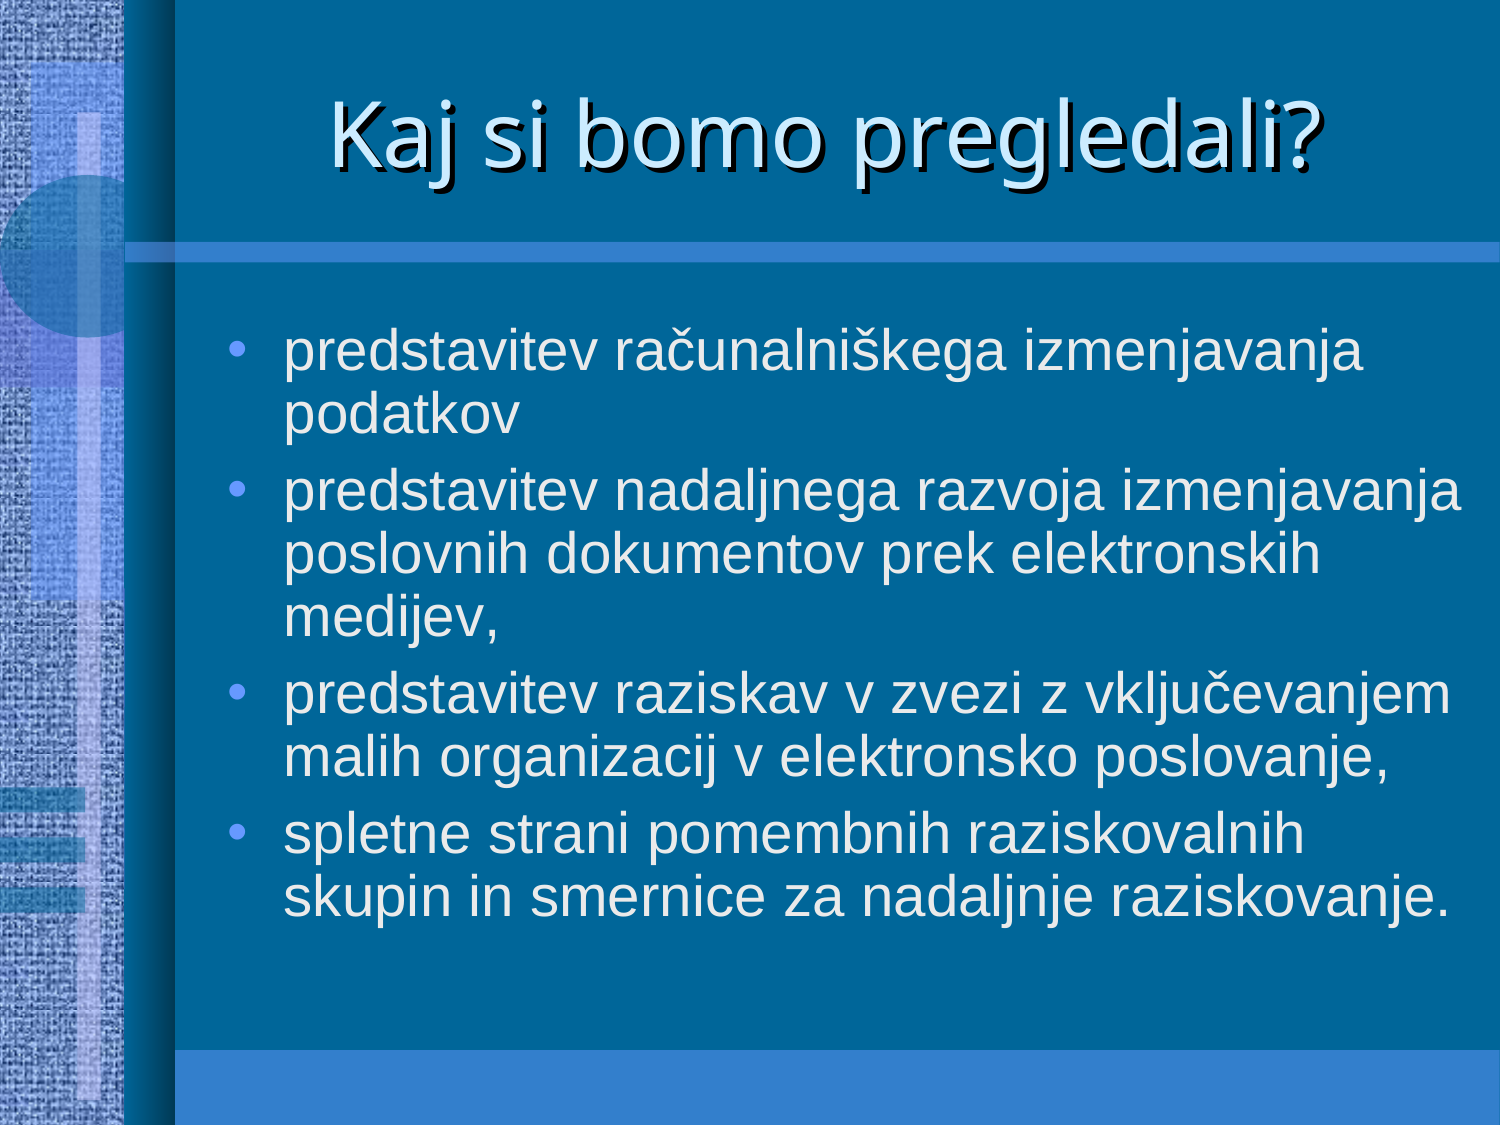

# Kaj si bomo pregledali?
predstavitev računalniškega izmenjavanja podatkov
predstavitev nadaljnega razvoja izmenjavanja poslovnih dokumentov prek elektronskih medijev,
predstavitev raziskav v zvezi z vključevanjem malih organizacij v elektronsko poslovanje,
spletne strani pomembnih raziskovalnih skupin in smernice za nadaljnje raziskovanje.